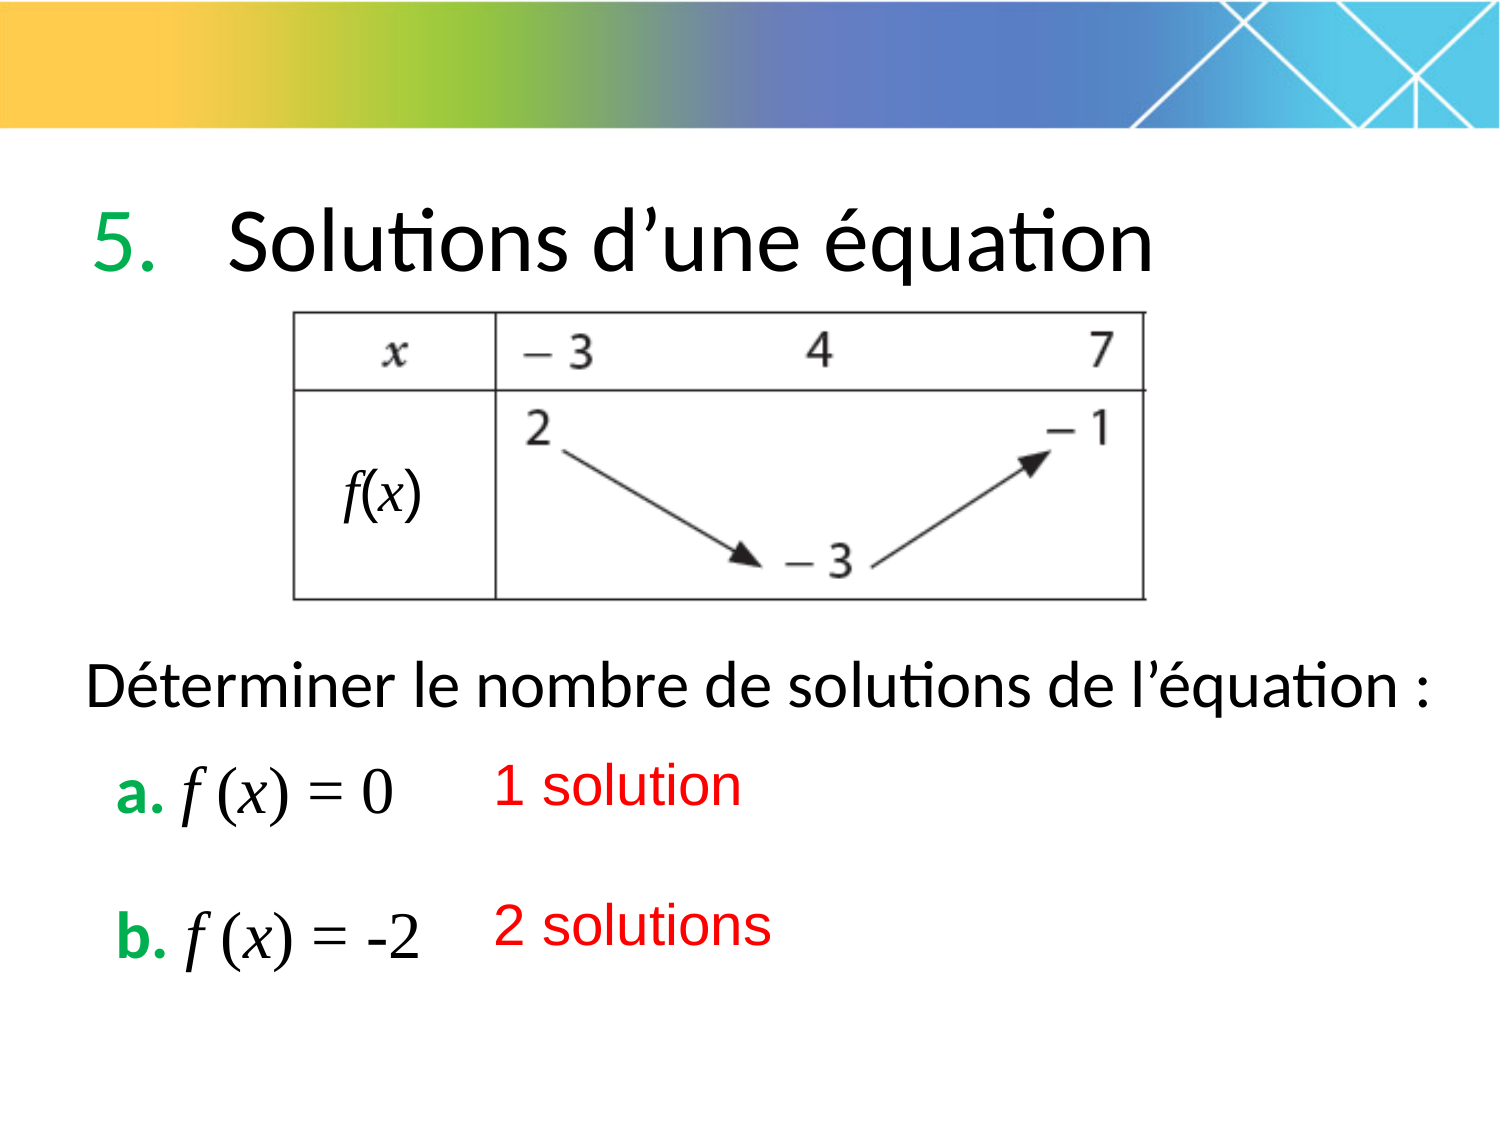

# Solutions d’une équation
f(x)
Déterminer le nombre de solutions de l’équation :
a. f (x) = 0
b. f (x) = -2
1 solution
2 solutions